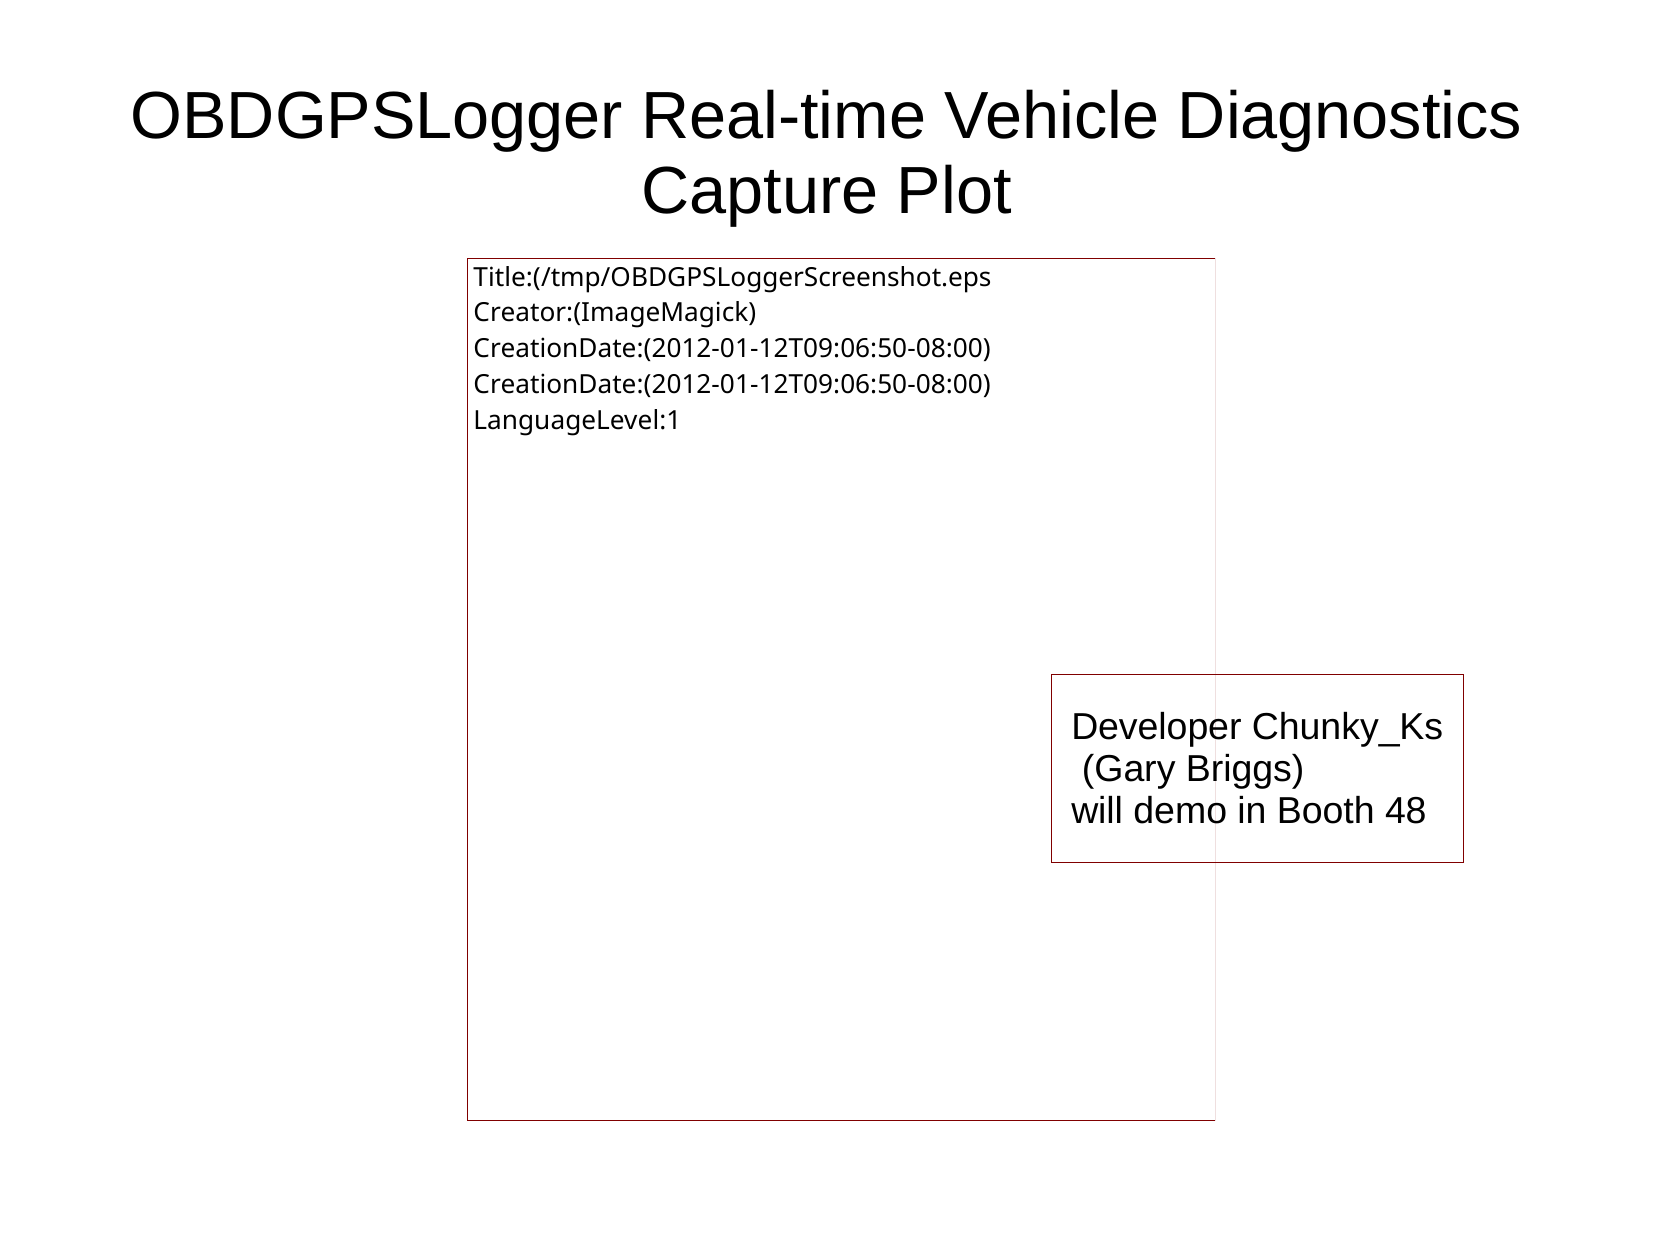

# OBDGPSLogger Real-time Vehicle Diagnostics Capture Plot
Developer Chunky_Ks
 (Gary Briggs)
will demo in Booth 48